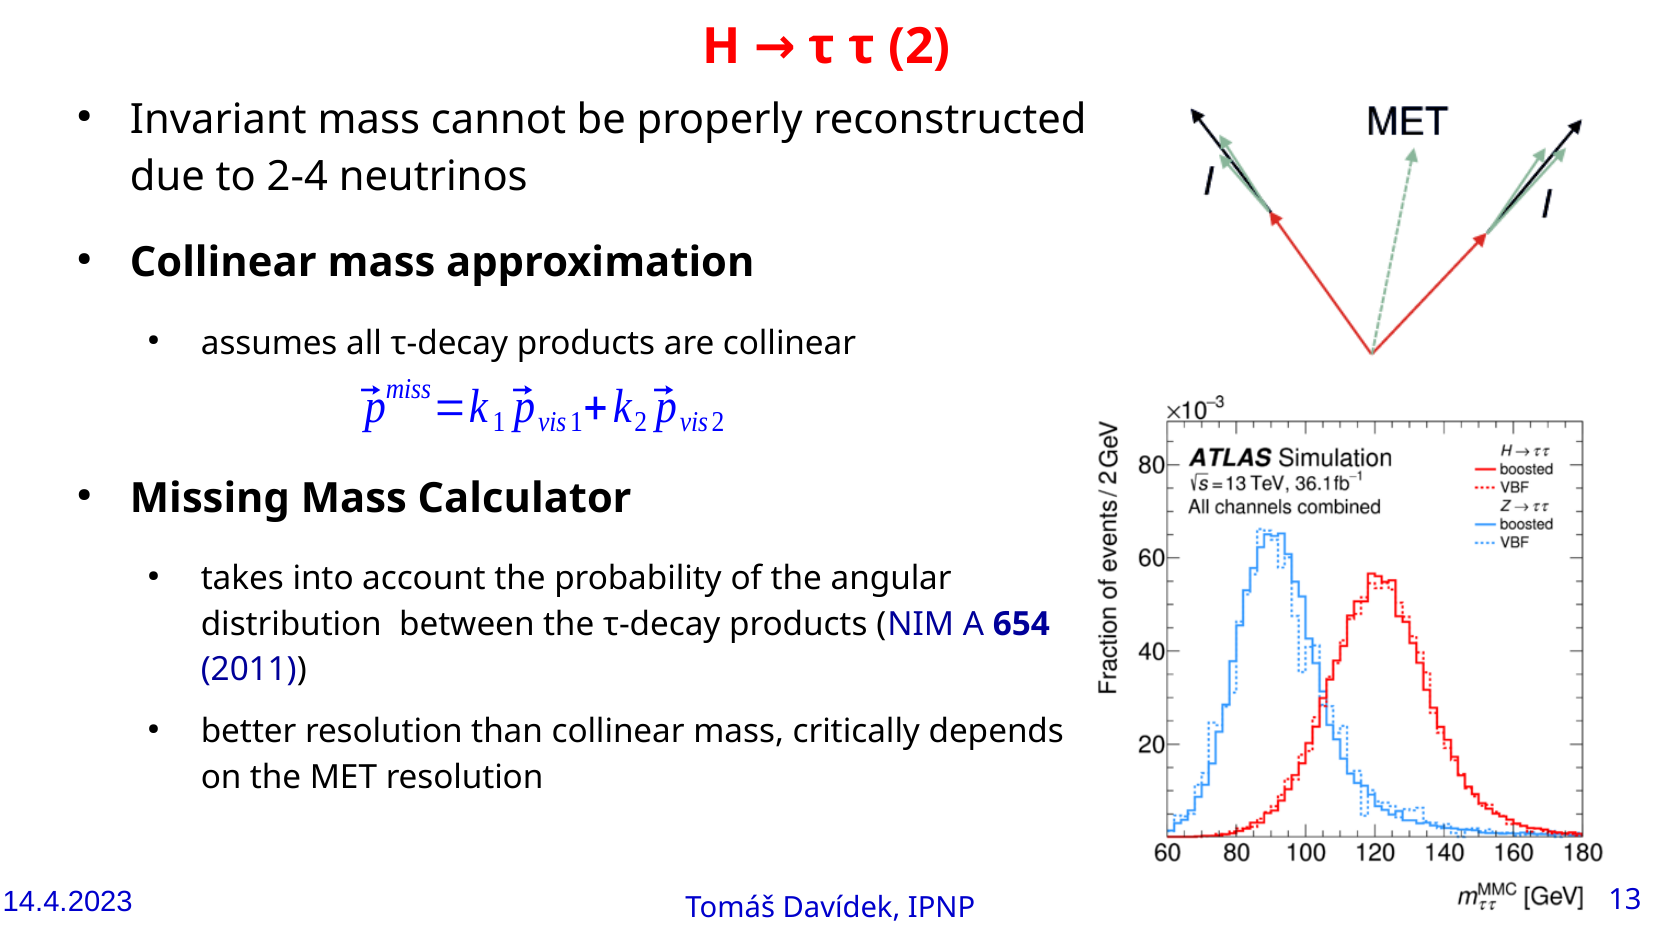

# H → τ τ (2)
Invariant mass cannot be properly reconstructed due to 2-4 neutrinos
Collinear mass approximation
assumes all τ-decay products are collinear
Missing Mass Calculator
takes into account the probability of the angular distribution between the τ-decay products (NIM A 654 (2011))
better resolution than collinear mass, critically depends on the MET resolution
13
T.Davidek, IPNP